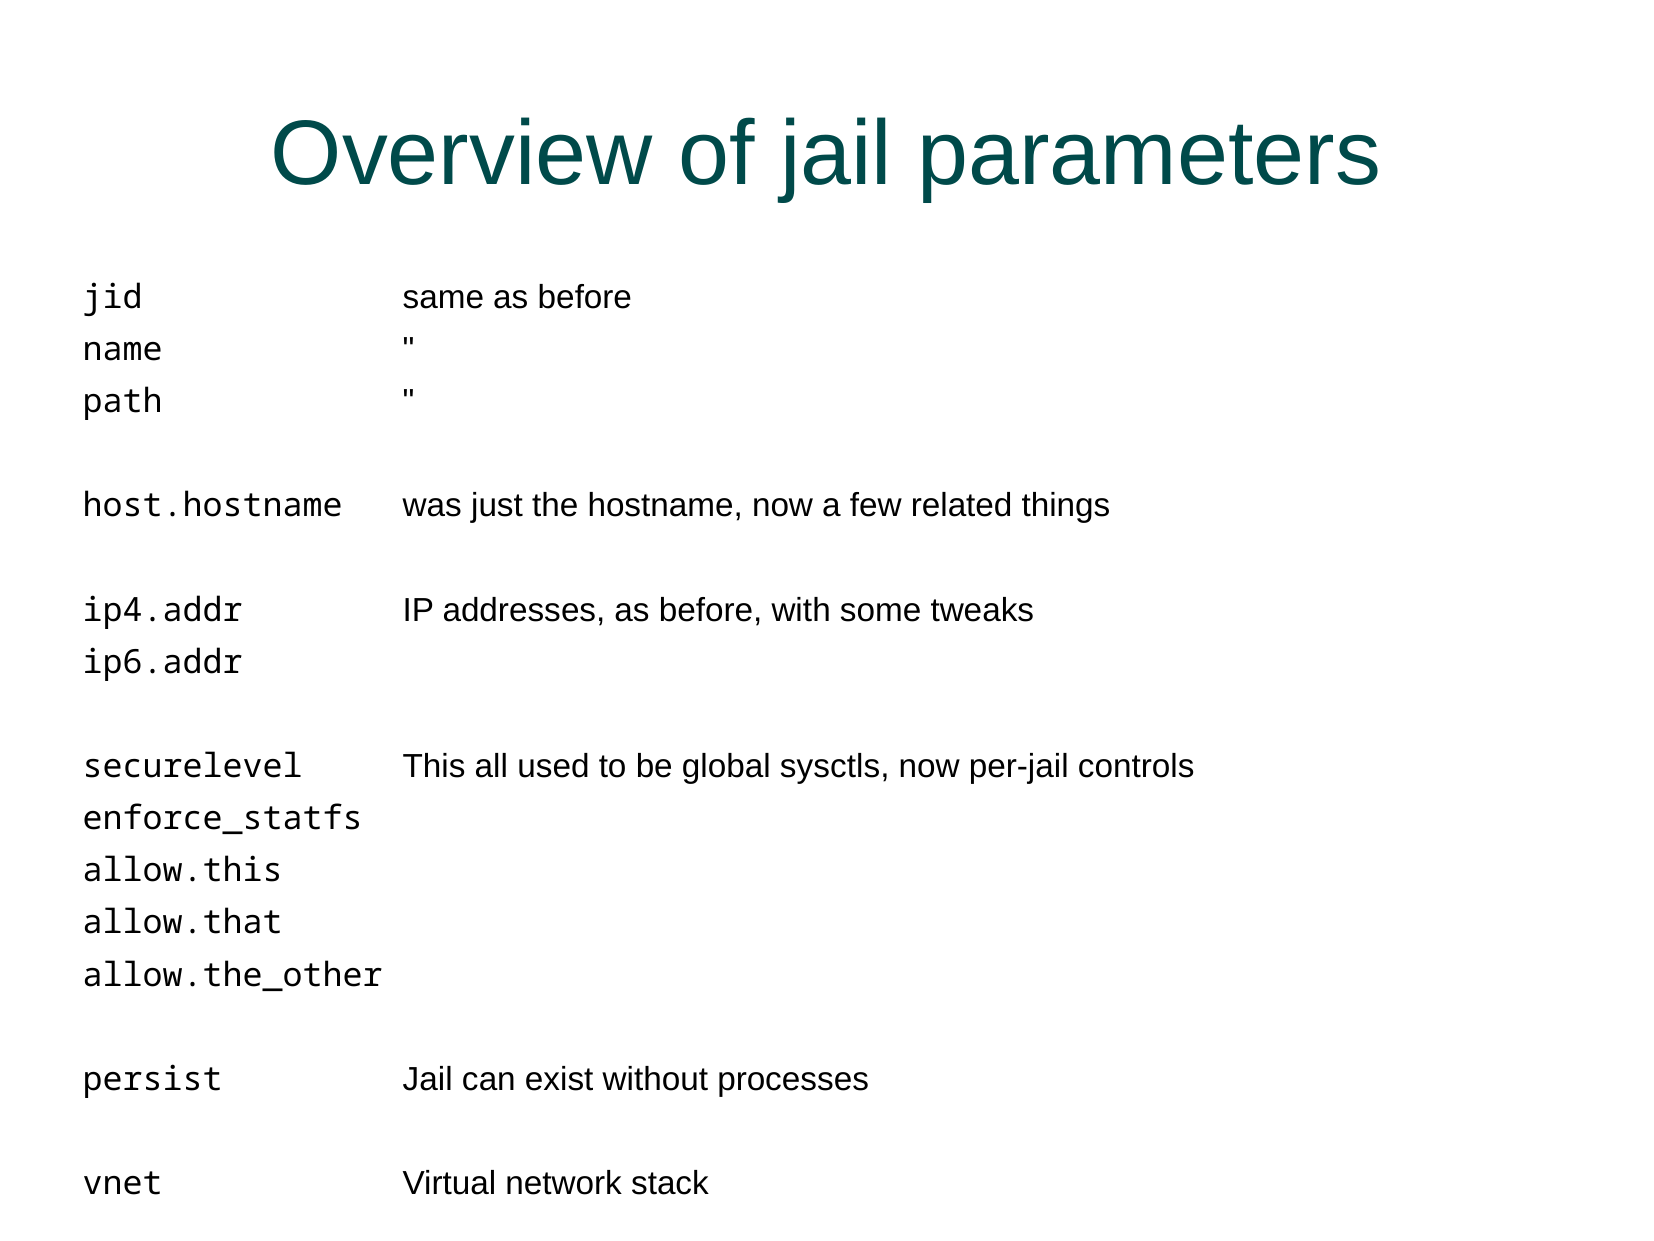

# Overview of jail parameters
jid same as before
name "
path "
host.hostname was just the hostname, now a few related things
ip4.addr IP addresses, as before, with some tweaks
ip6.addr
securelevel This all used to be global sysctls, now per-jail controls
enforce_statfs
allow.this
allow.that
allow.the_other
persist Jail can exist without processes
vnet Virtual network stack